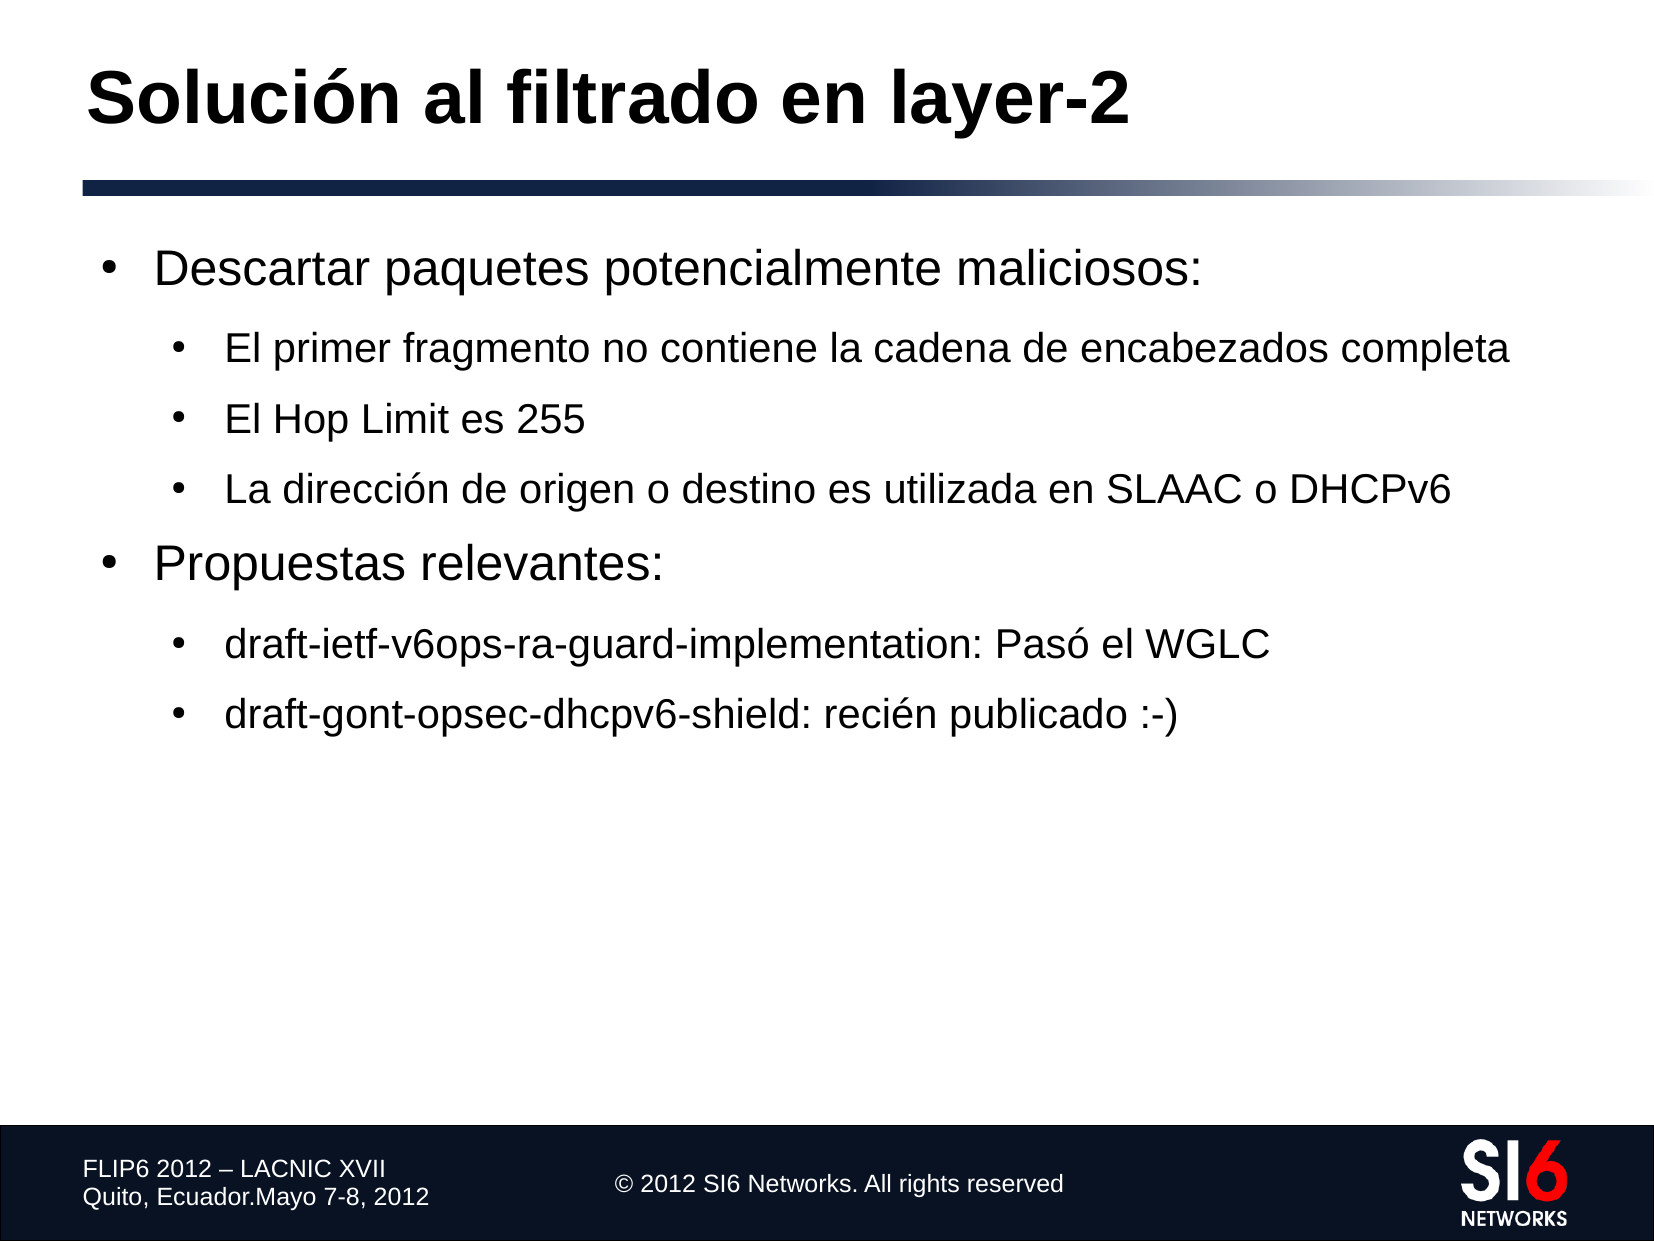

# Solución al filtrado en layer-2
Descartar paquetes potencialmente maliciosos:
El primer fragmento no contiene la cadena de encabezados completa
El Hop Limit es 255
La dirección de origen o destino es utilizada en SLAAC o DHCPv6
Propuestas relevantes:
draft-ietf-v6ops-ra-guard-implementation: Pasó el WGLC
draft-gont-opsec-dhcpv6-shield: recién publicado :-)